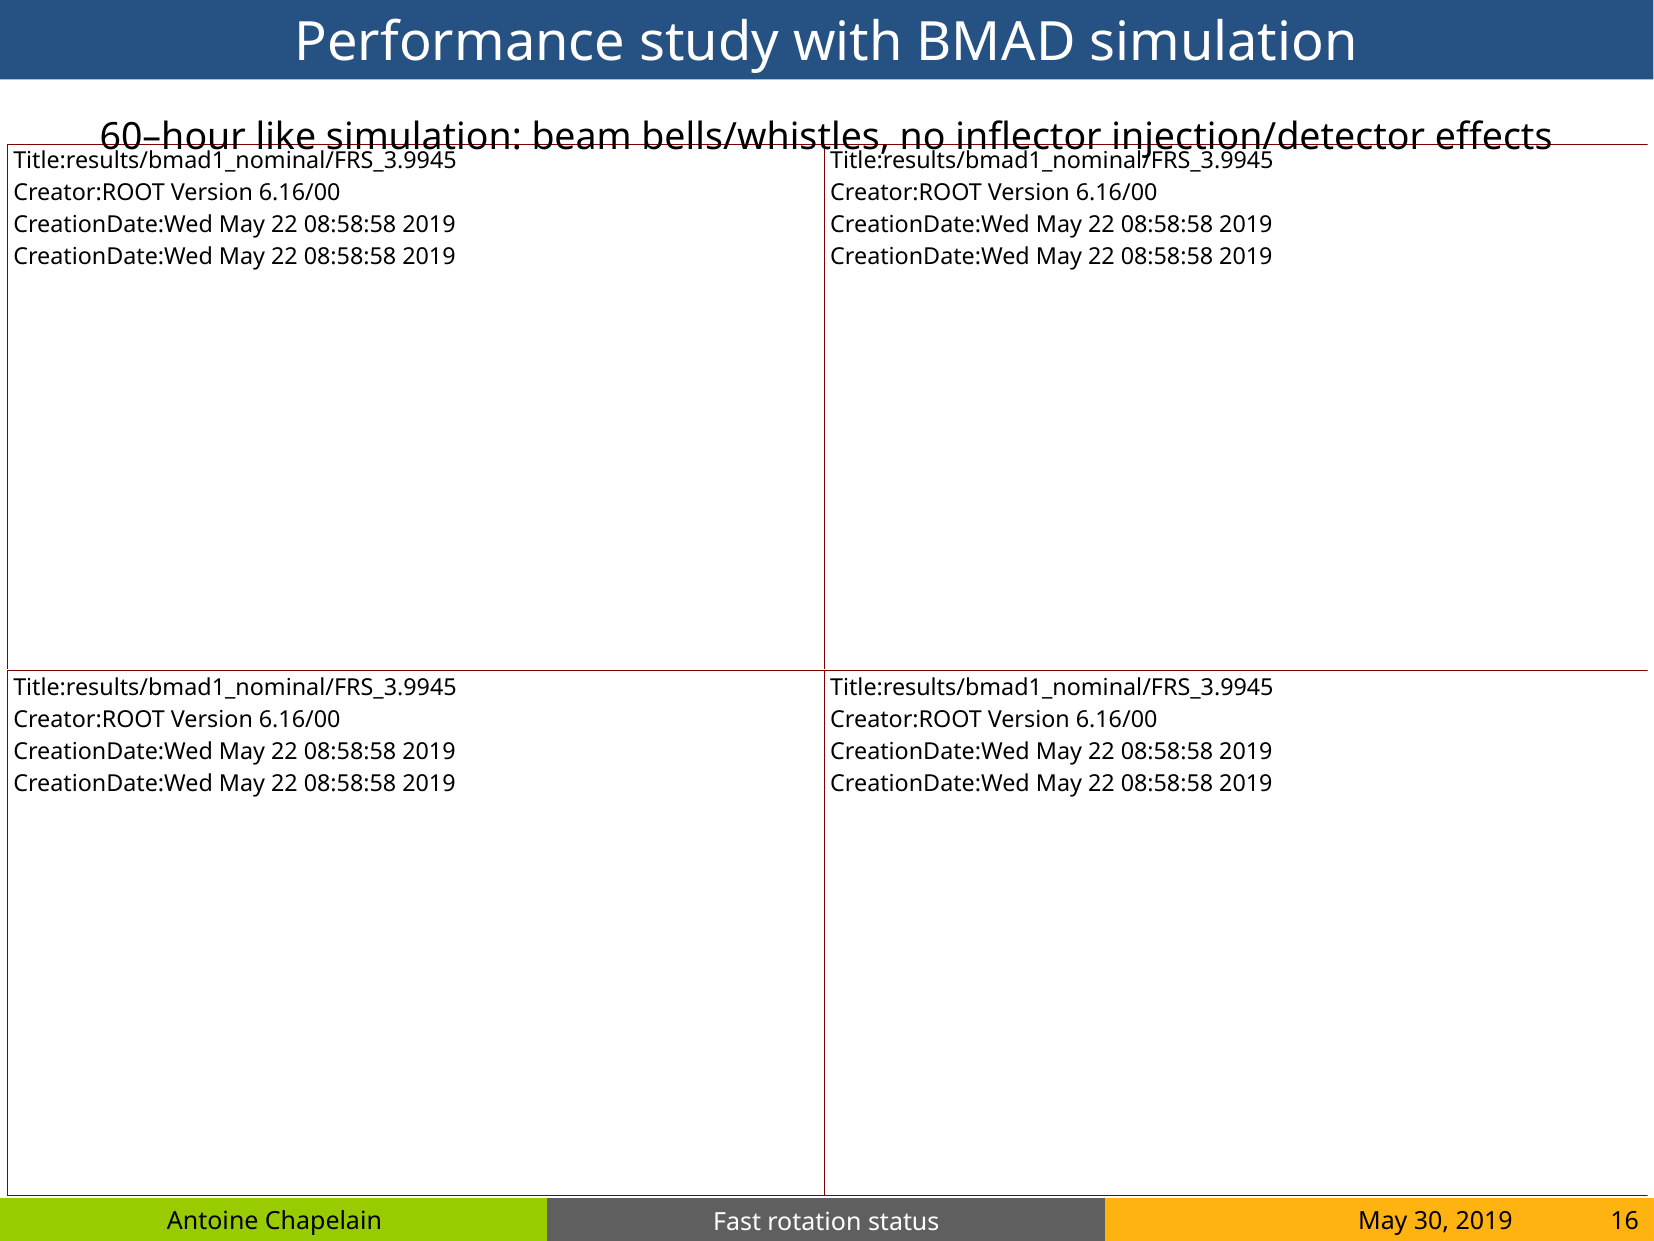

# Performance study with BMAD simulation
60–hour like simulation: beam bells/whistles, no inflector injection/detector effects